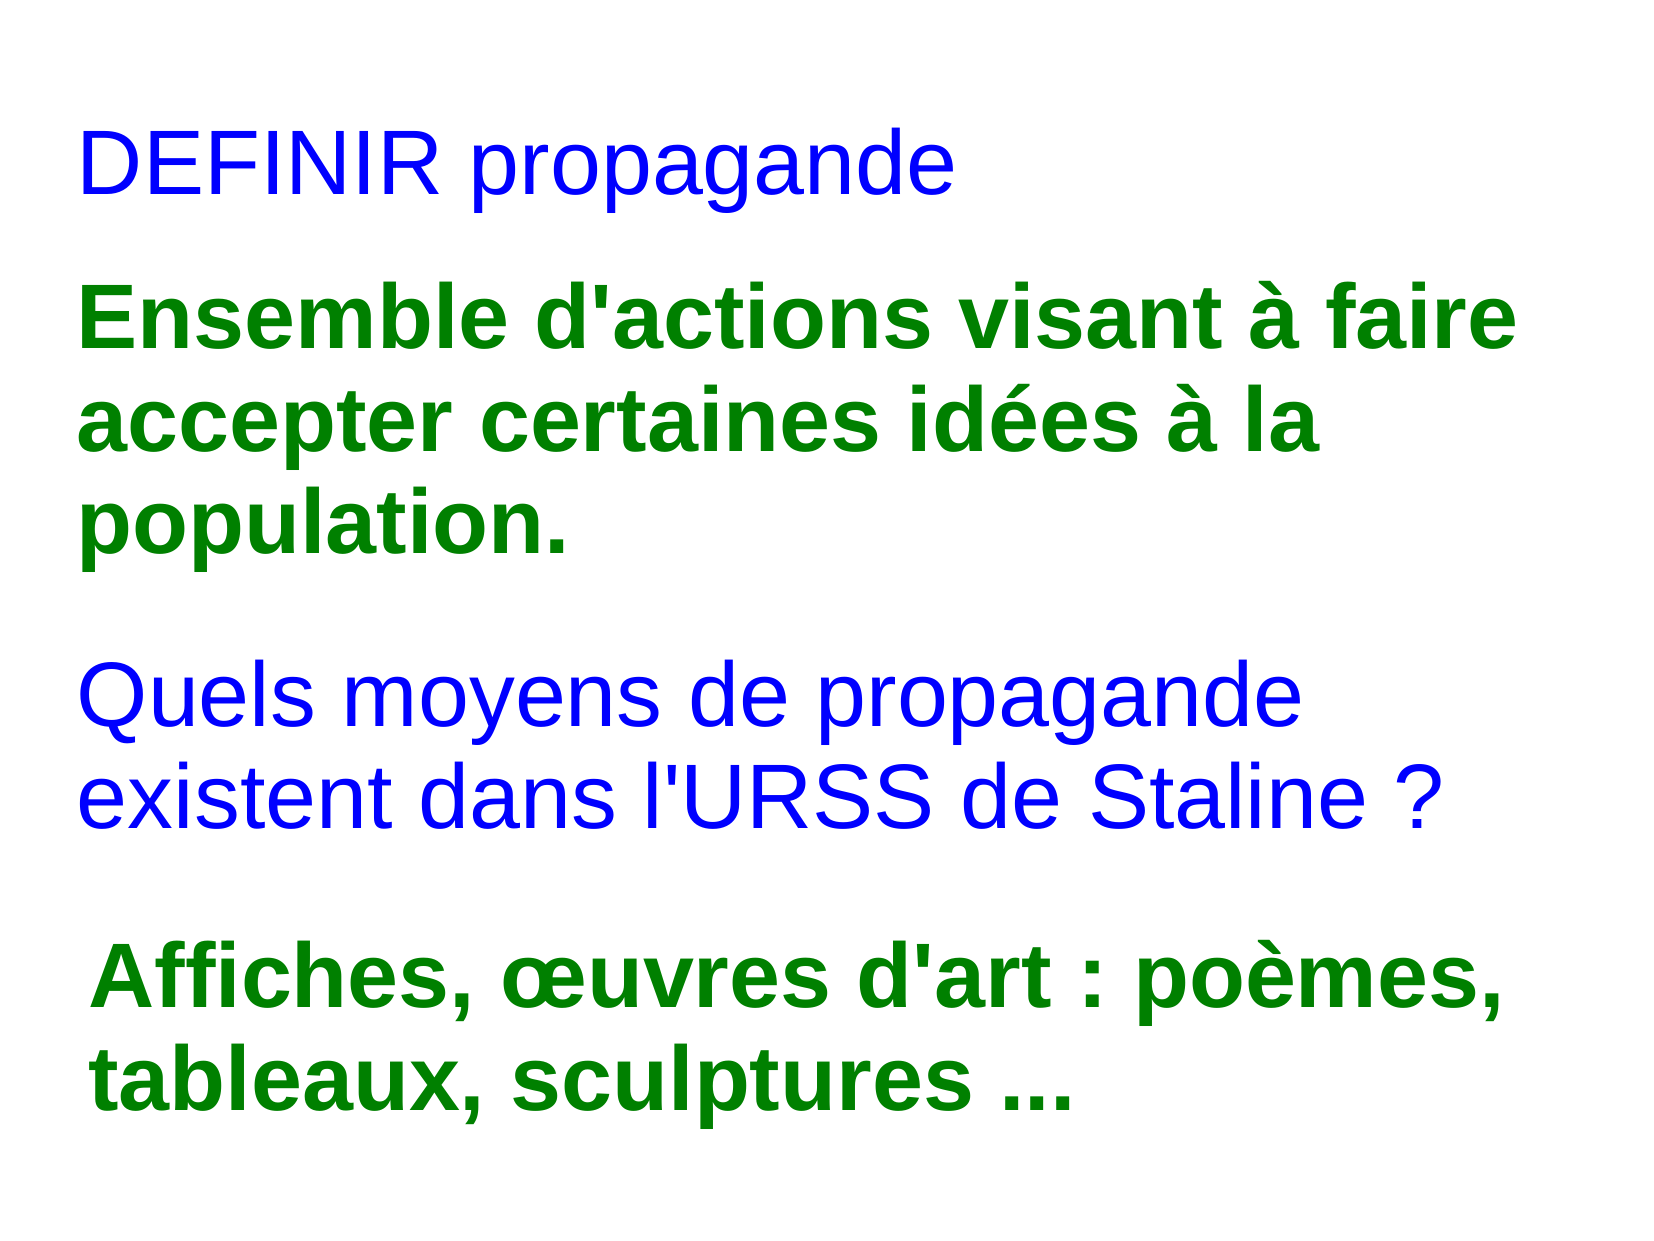

DEFINIR propagande
# Ensemble d'actions visant à faire accepter certaines idées à la population.
Quels moyens de propagande existent dans l'URSS de Staline ?
Affiches, œuvres d'art : poèmes, tableaux, sculptures ...